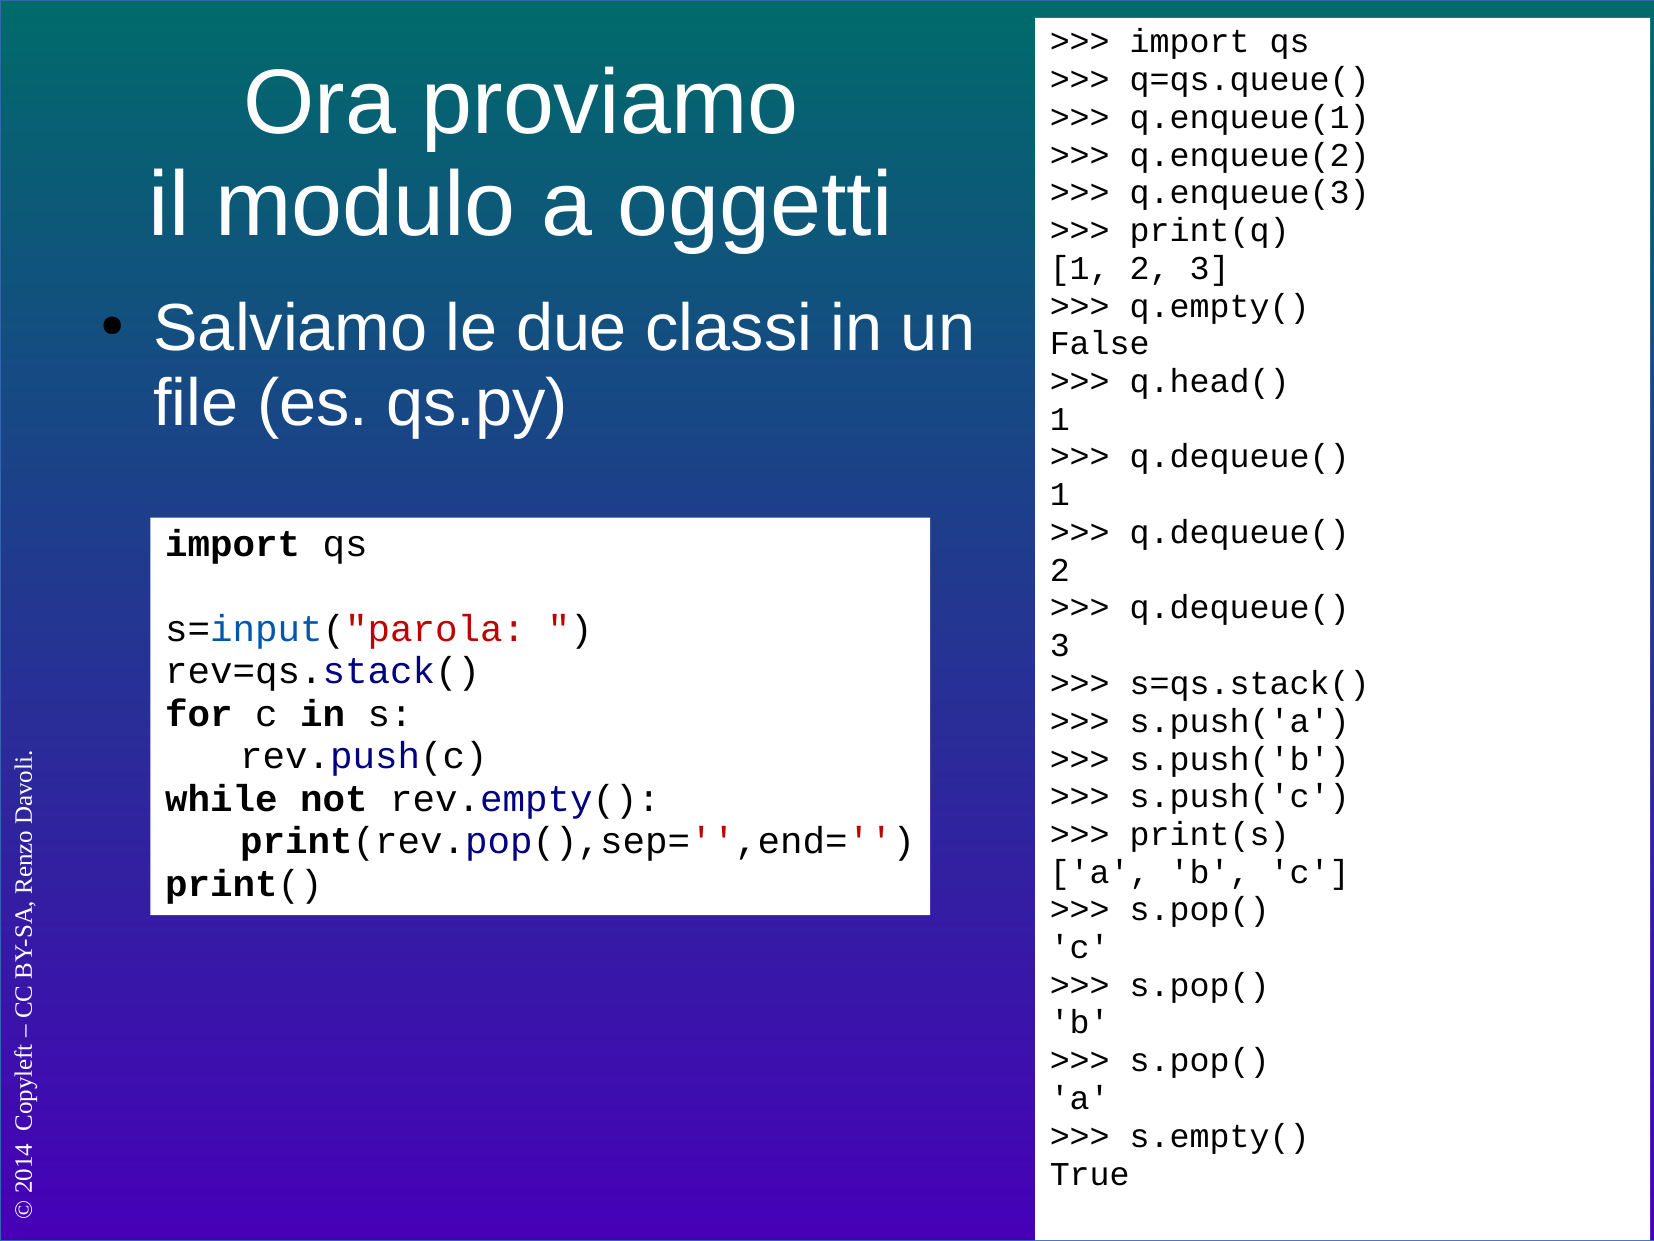

>>> import qs
>>> q=qs.queue()
>>> q.enqueue(1)
>>> q.enqueue(2)
>>> q.enqueue(3)
>>> print(q)
[1, 2, 3]
>>> q.empty()
False
>>> q.head()
1
>>> q.dequeue()
1
>>> q.dequeue()
2
>>> q.dequeue()
3
>>> s=qs.stack()
>>> s.push('a')
>>> s.push('b')
>>> s.push('c')
>>> print(s)
['a', 'b', 'c']
>>> s.pop()
'c'
>>> s.pop()
'b'
>>> s.pop()
'a'
>>> s.empty()
True
# Ora proviamo il modulo a oggetti
Salviamo le due classi in un file (es. qs.py)
import qs
s=input("parola: ")
rev=qs.stack()
for c in s:
	rev.push(c)
while not rev.empty():
	print(rev.pop(),sep='',end='')
print()